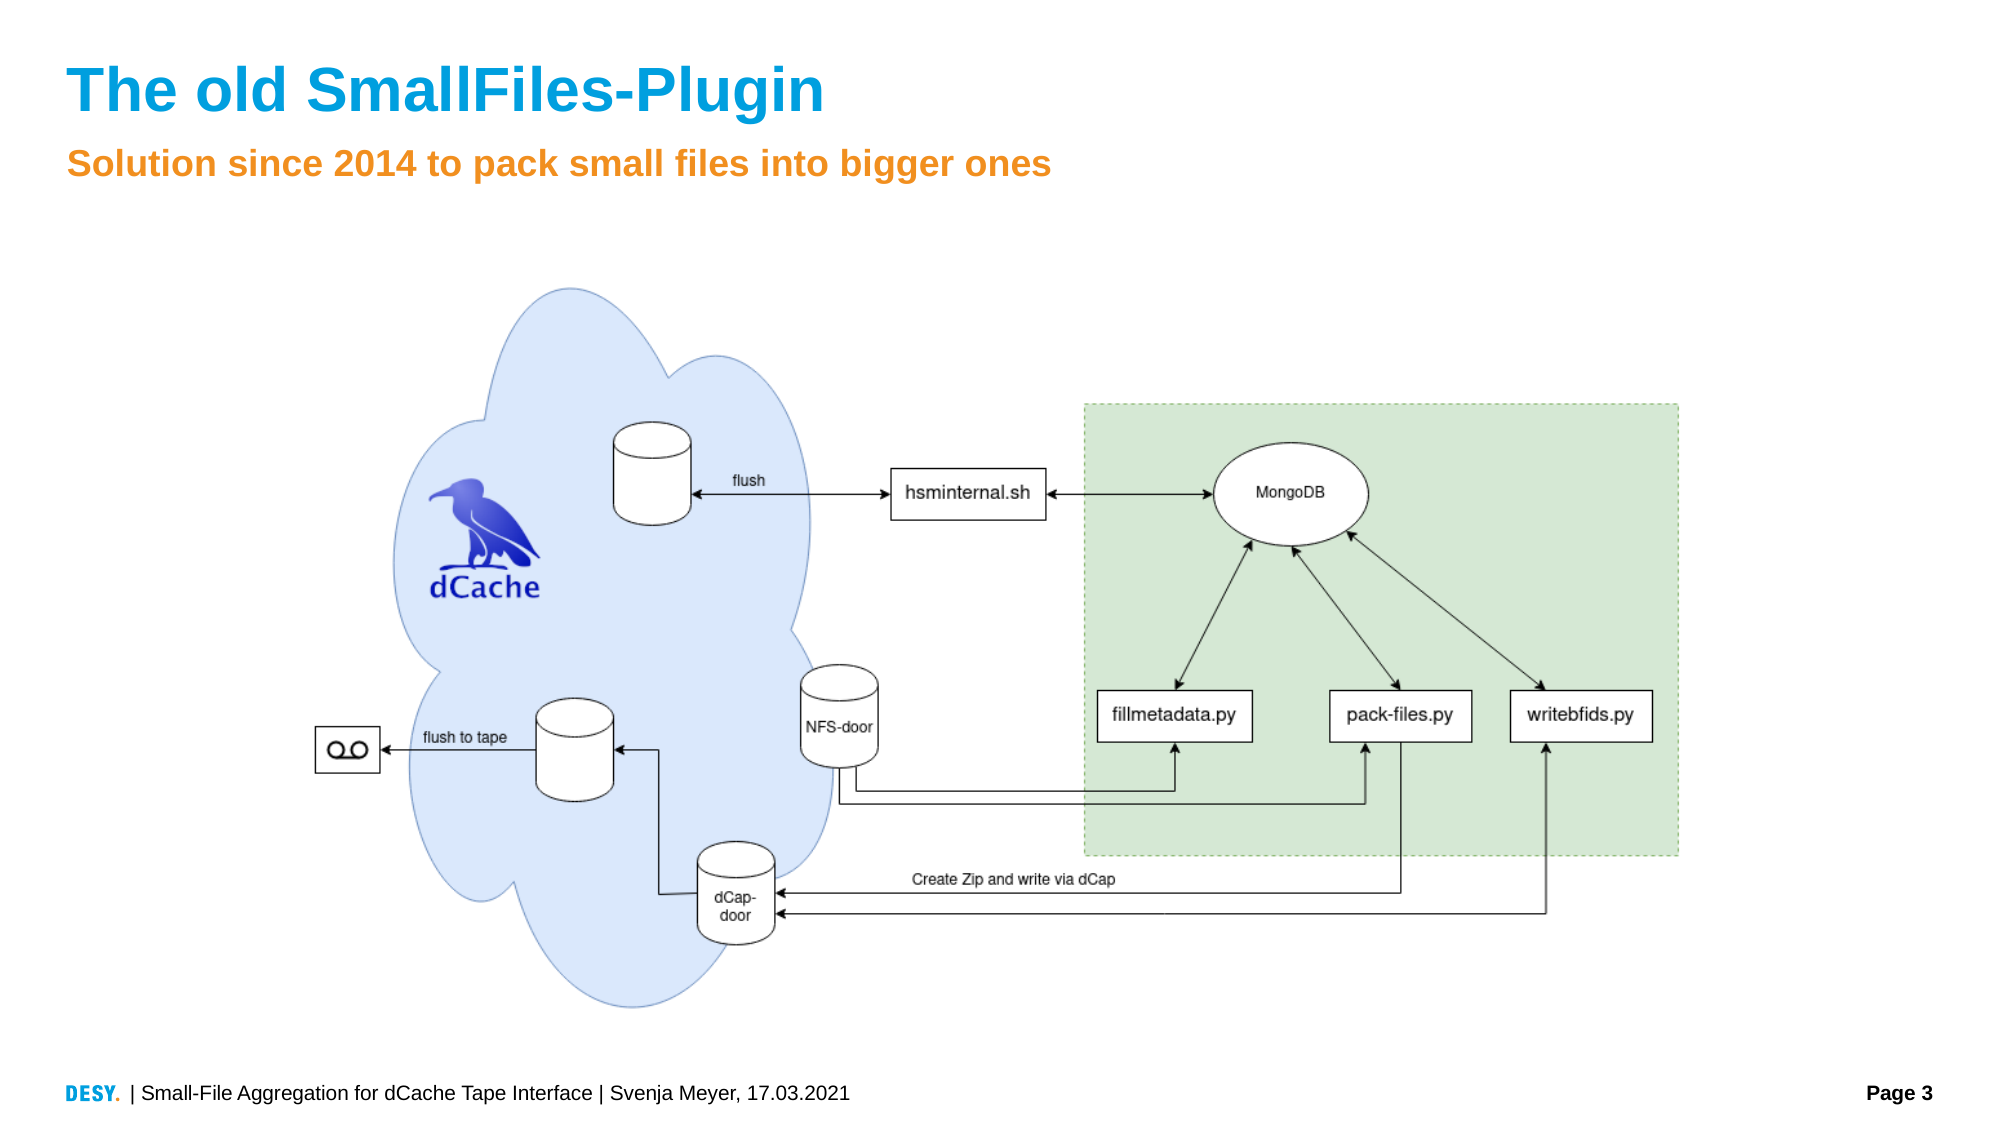

# The old SmallFiles-Plugin
Solution since 2014 to pack small files into bigger ones
| Small-File Aggregation for dCache Tape Interface | Svenja Meyer, 17.03.2021